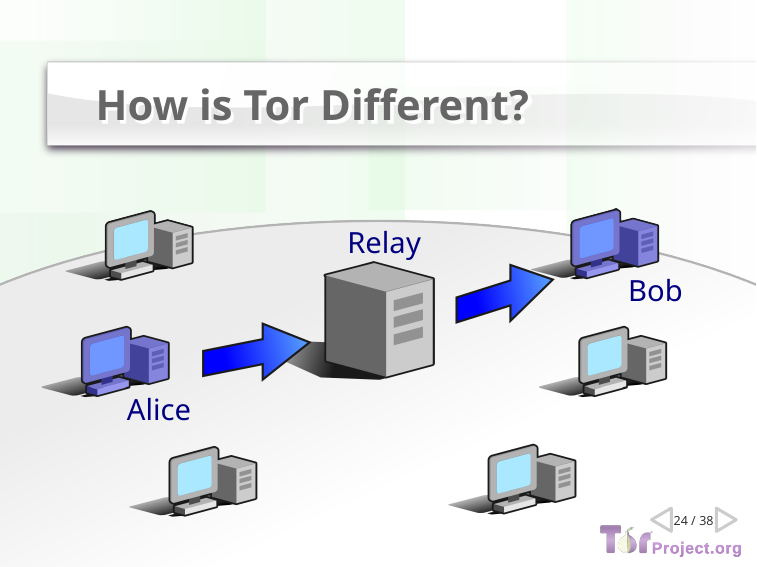

How is Tor Different?
Relay
Bob
Alice